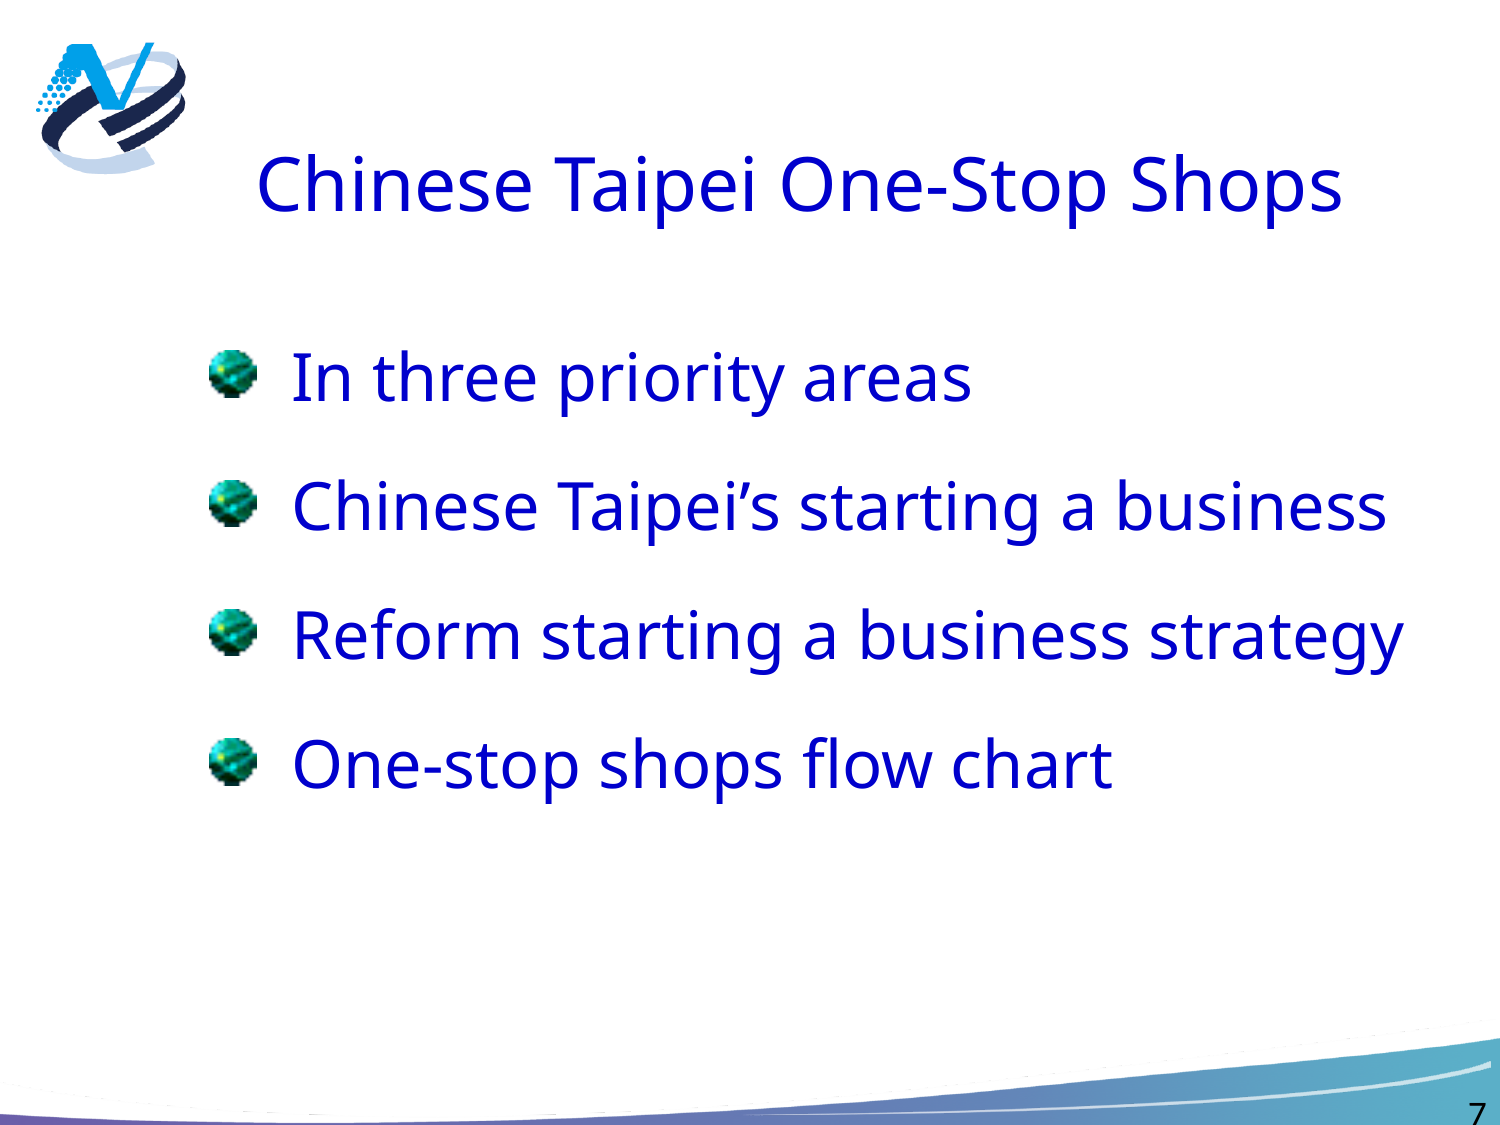

Chinese Taipei One-Stop Shops
 In three priority areas
 Chinese Taipei’s starting a business
 Reform starting a business strategy
 One-stop shops flow chart